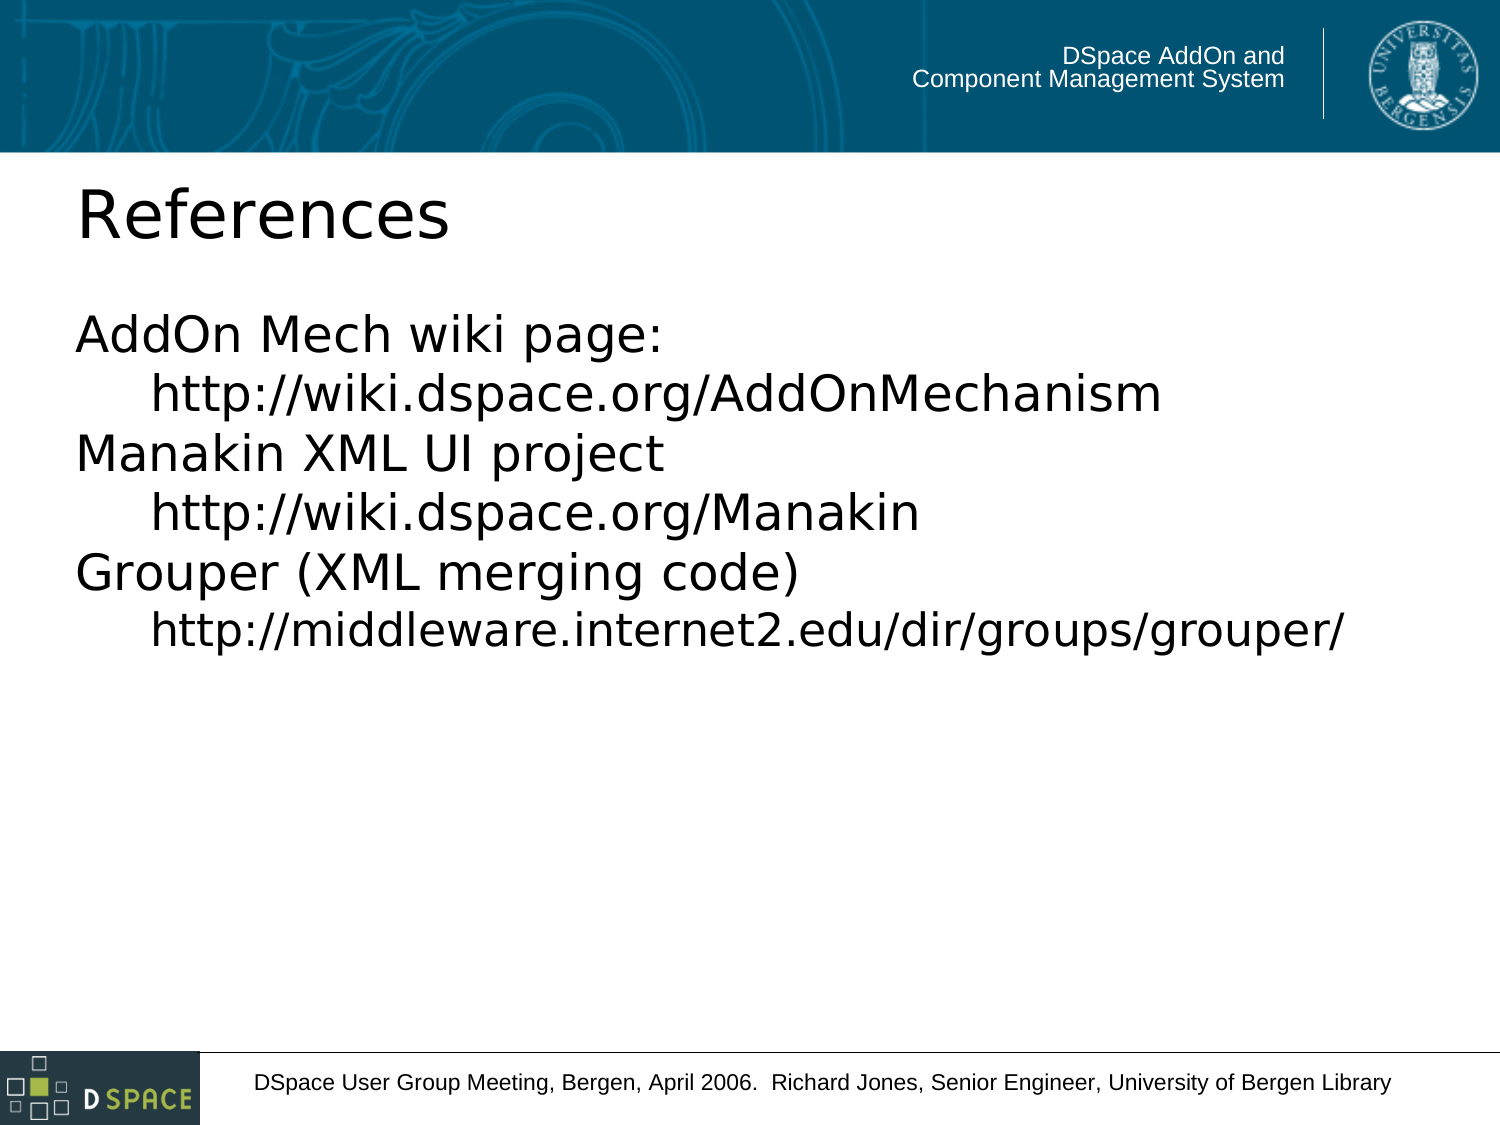

# References
AddOn Mech wiki page:
http://wiki.dspace.org/AddOnMechanism
Manakin XML UI project
http://wiki.dspace.org/Manakin
Grouper (XML merging code)
http://middleware.internet2.edu/dir/groups/grouper/